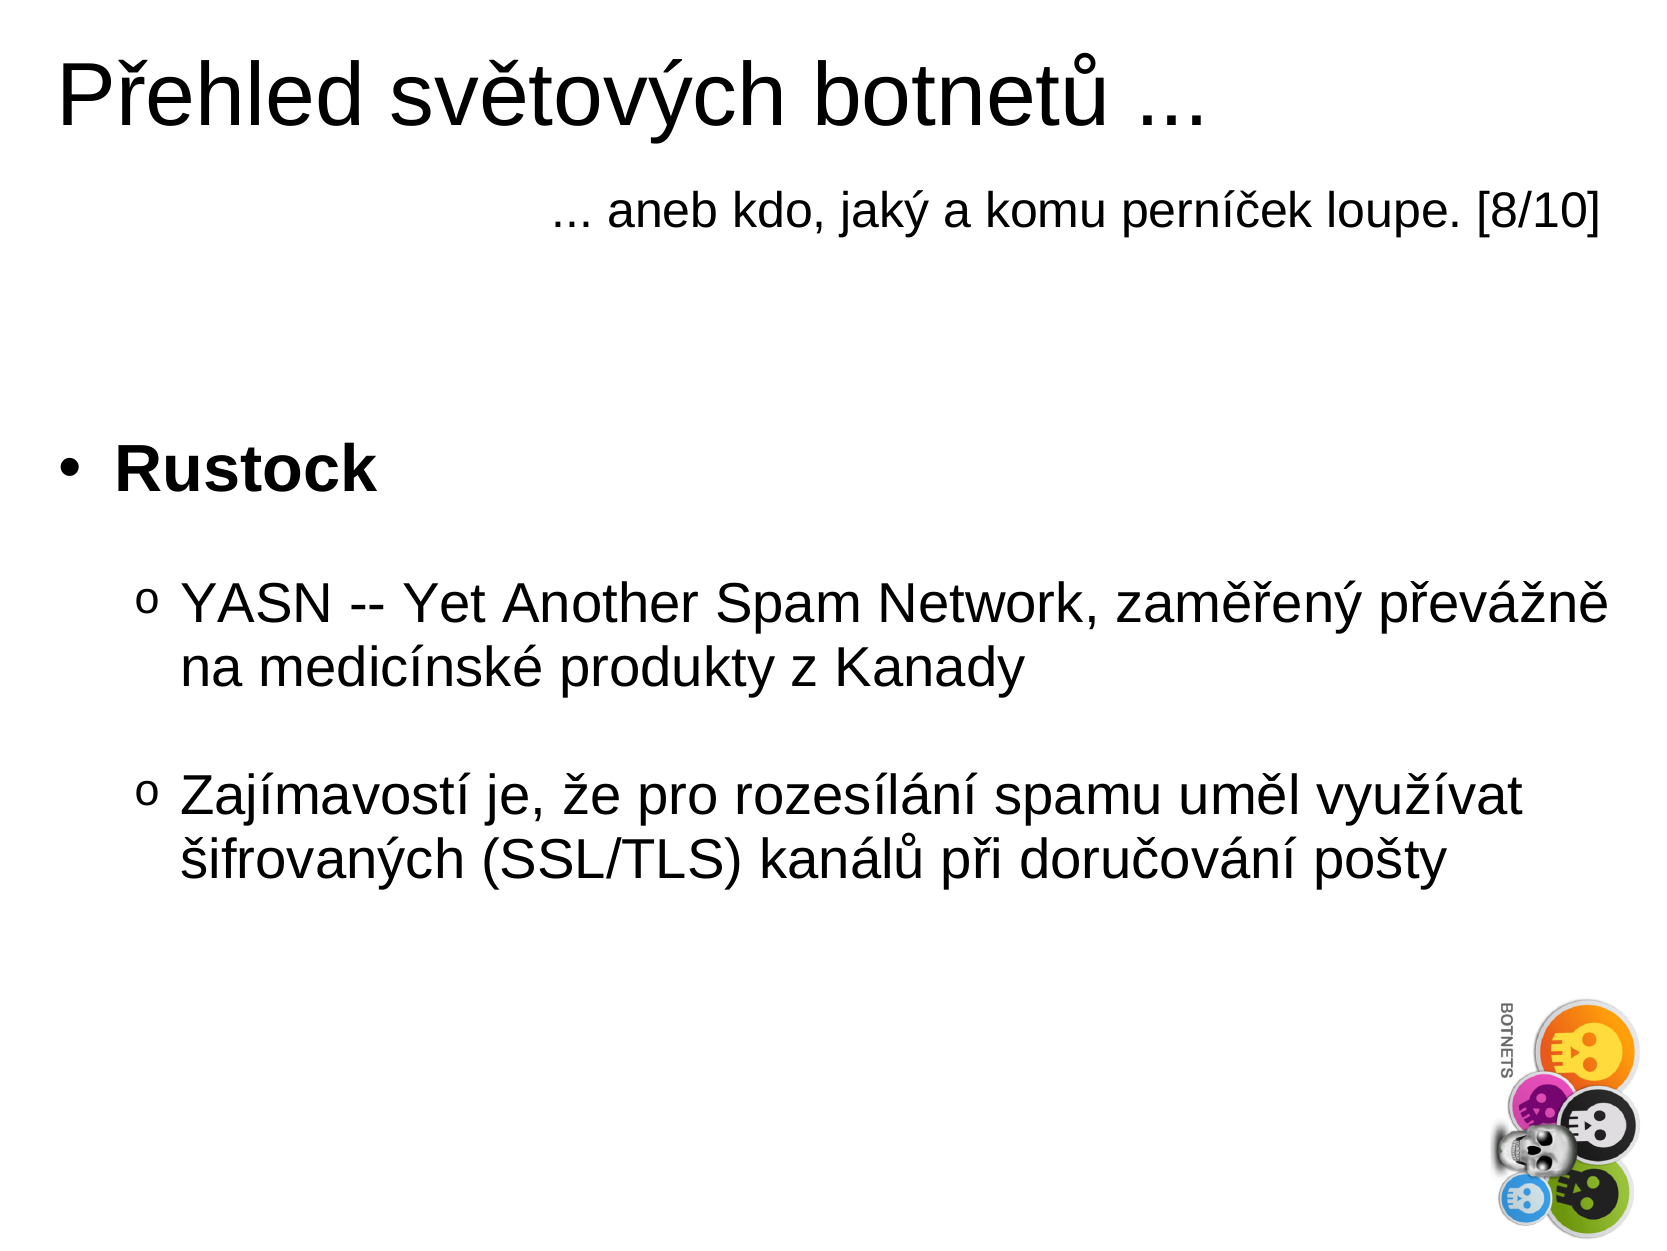

# Přehled světových botnetů ... ... aneb kdo, jaký a komu perníček loupe. [8/10]
Rustock
YASN -- Yet Another Spam Network, zaměřený převážně na medicínské produkty z Kanady
Zajímavostí je, že pro rozesílání spamu uměl využívat šifrovaných (SSL/TLS) kanálů při doručování pošty